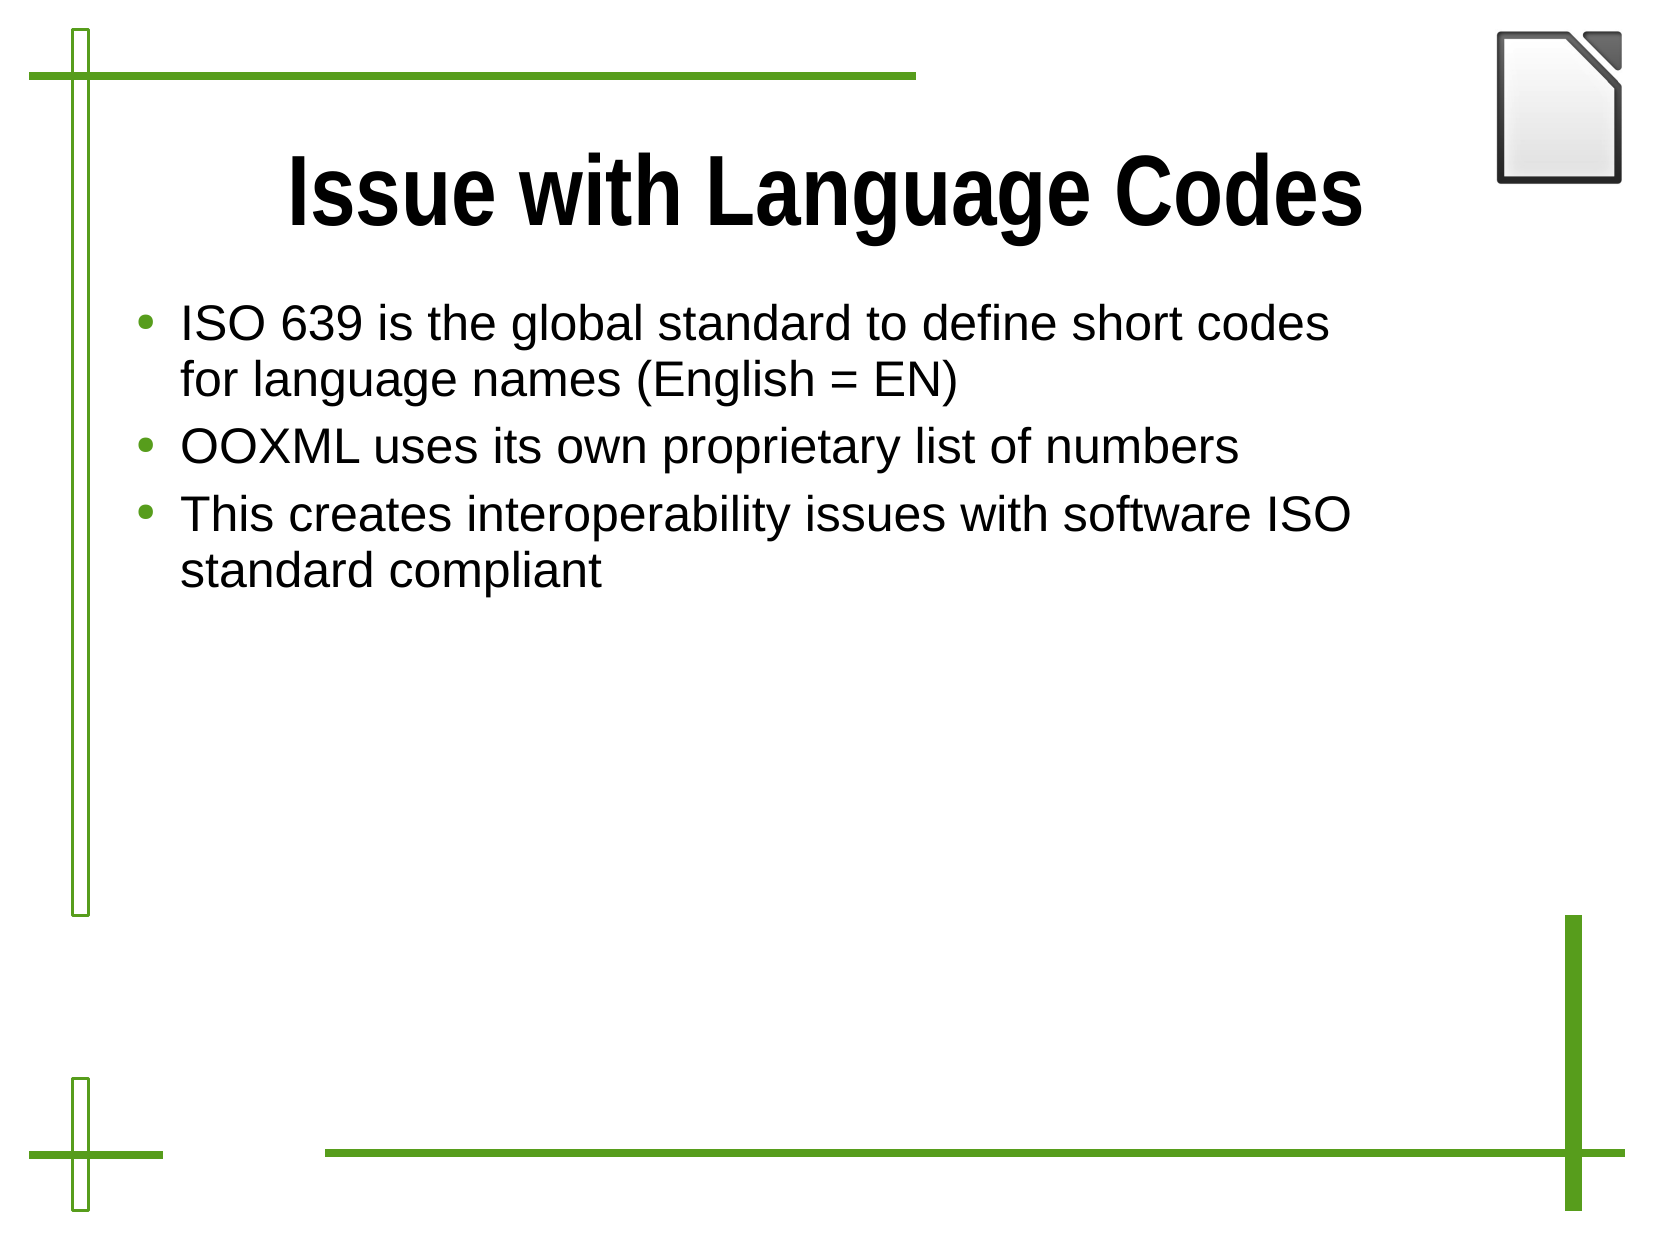

# Issue with Language Codes
ISO 639 is the global standard to define short codes
for language names (English = EN)
OOXML uses its own proprietary list of numbers
This creates interoperability issues with software ISO standard compliant